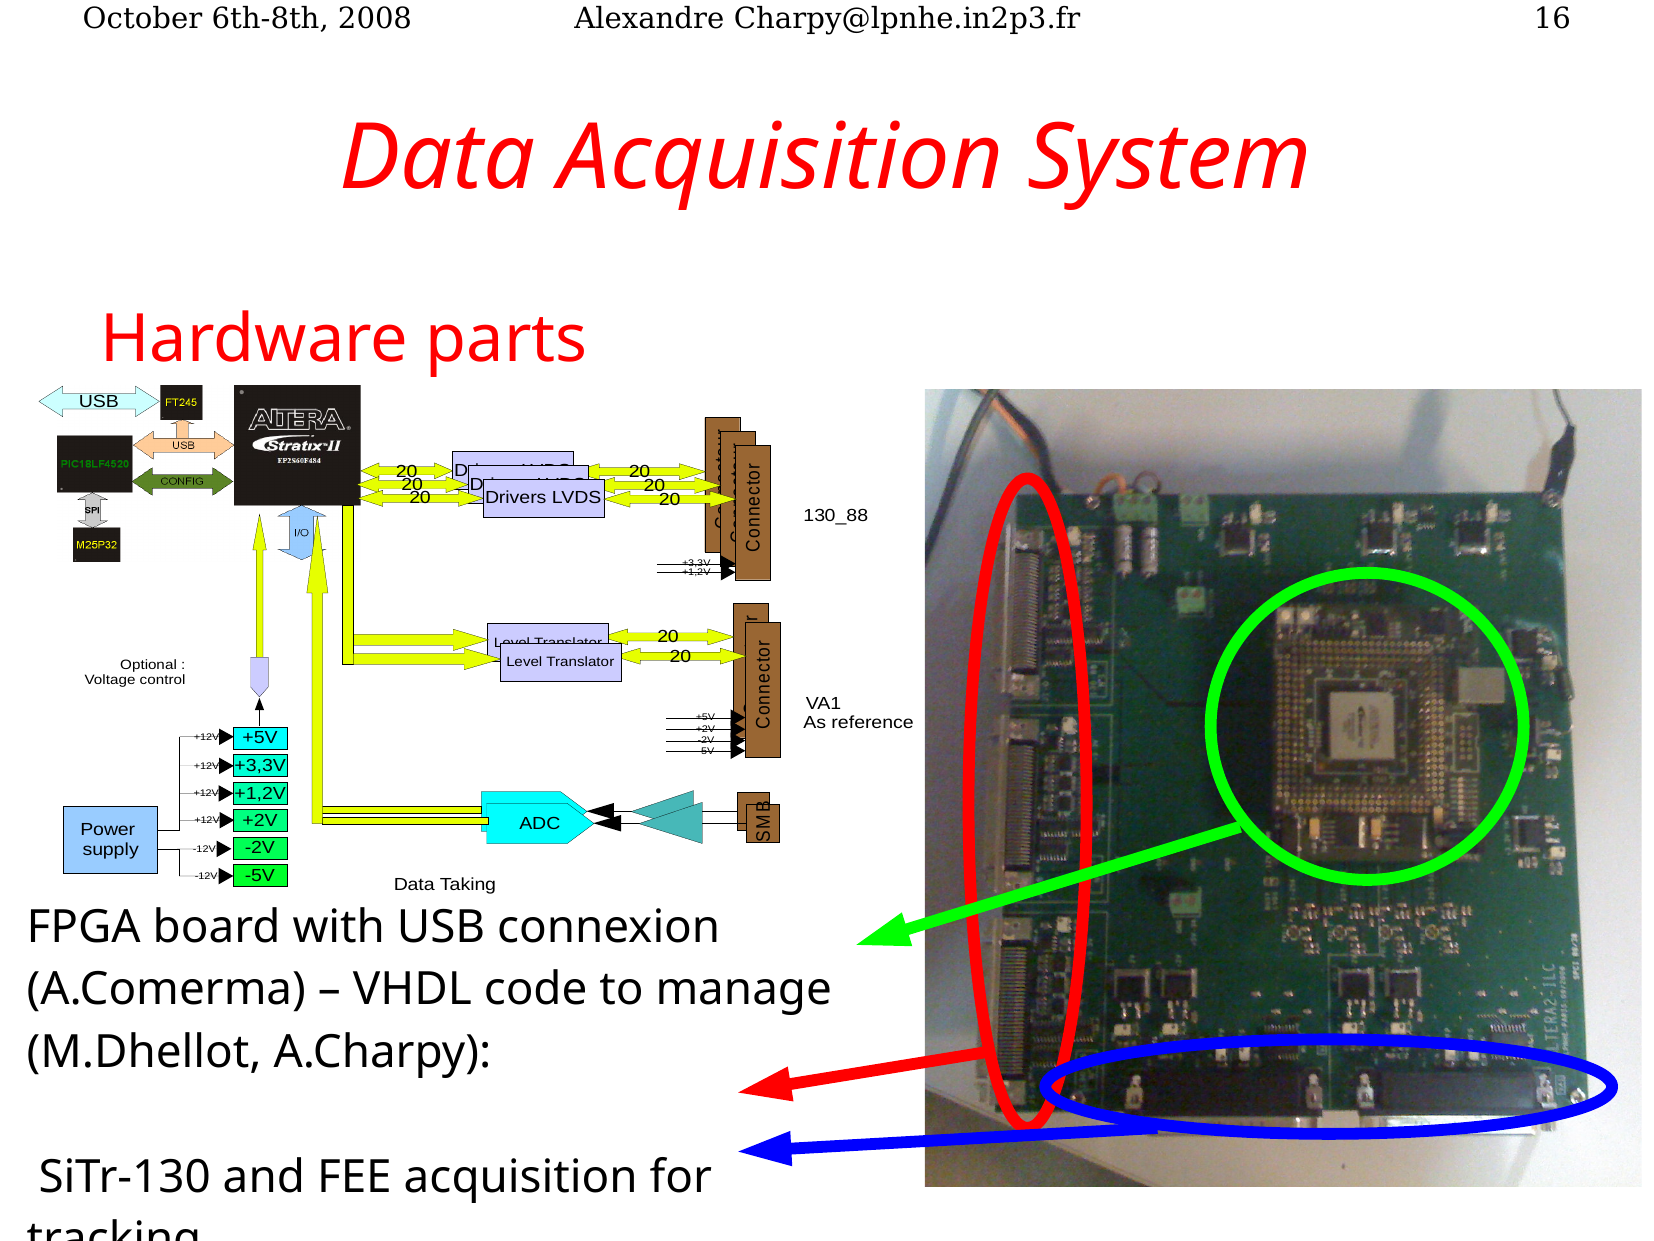

October 6th-8th, 2008
Alexandre Charpy@lpnhe.in2p3.fr
16
# Data Acquisition System
Hardware parts
FPGA board with USB connexion (A.Comerma) – VHDL code to manage (M.Dhellot, A.Charpy):
 SiTr-130 and FEE acquisition for tracking
 VA1 acquisition for reference tracking